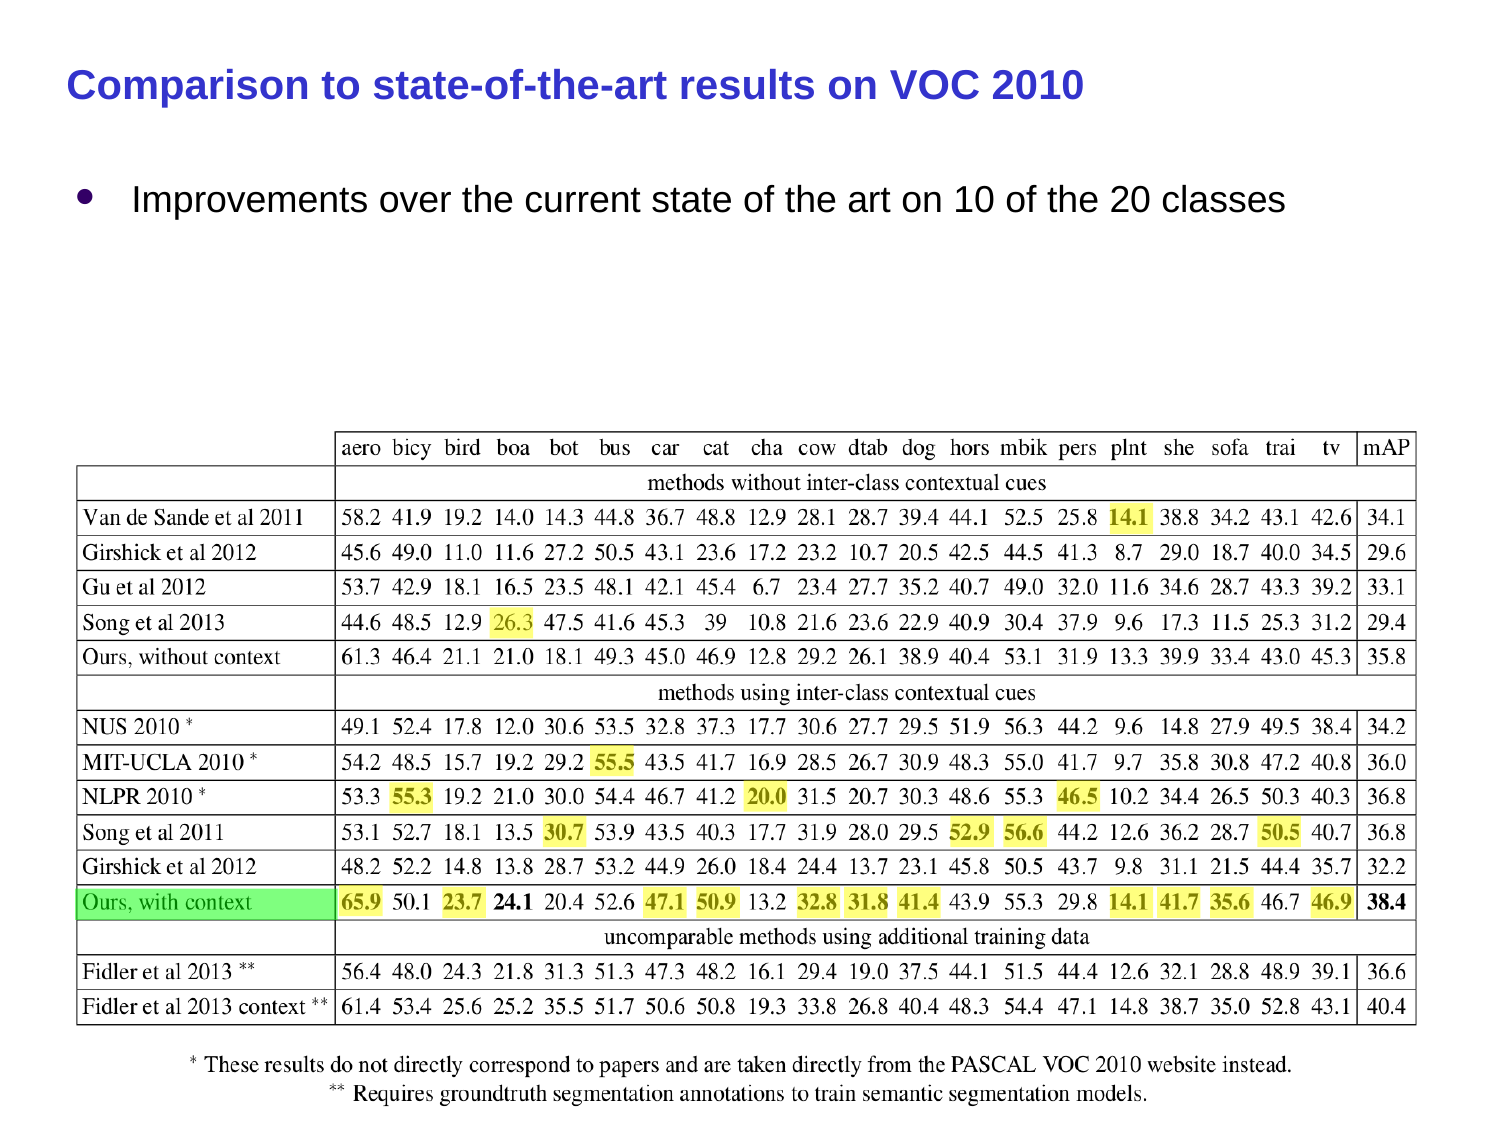

# Comparison to state-of-the-art results on VOC 2010
Improvements over the current state of the art on 10 of the 20 classes